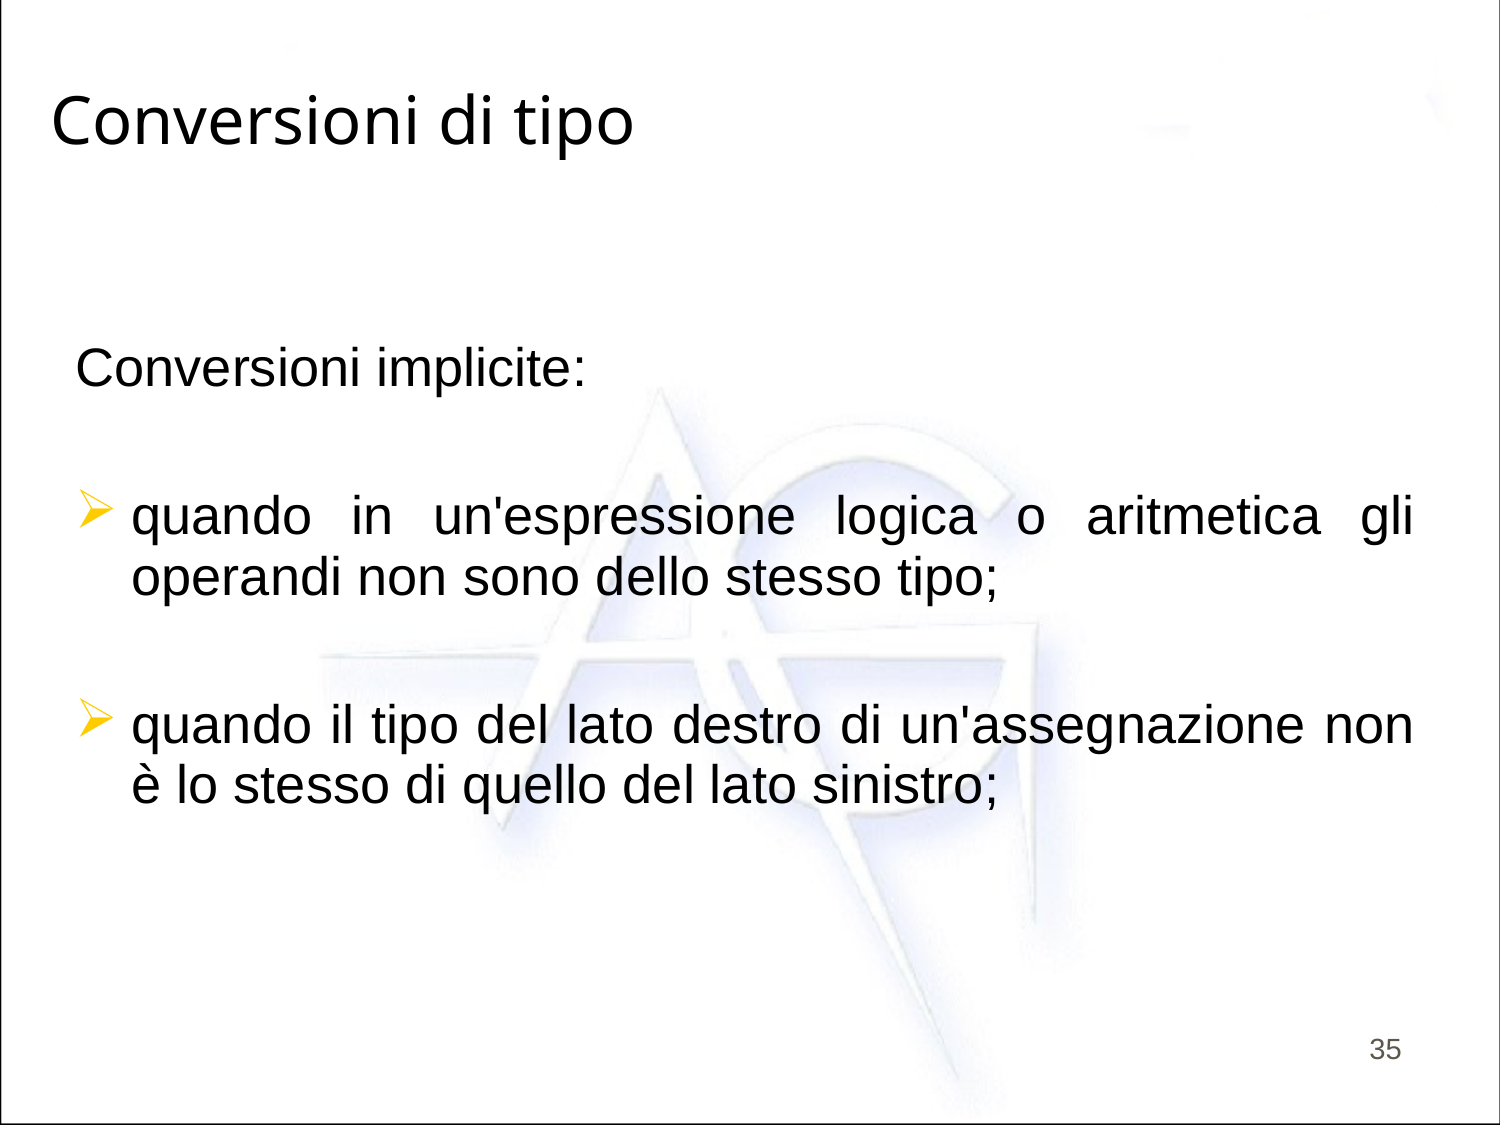

# Conversioni di tipo
Conversioni implicite:
quando in un'espressione logica o aritmetica gli operandi non sono dello stesso tipo;
quando il tipo del lato destro di un'assegnazione non è lo stesso di quello del lato sinistro;
35